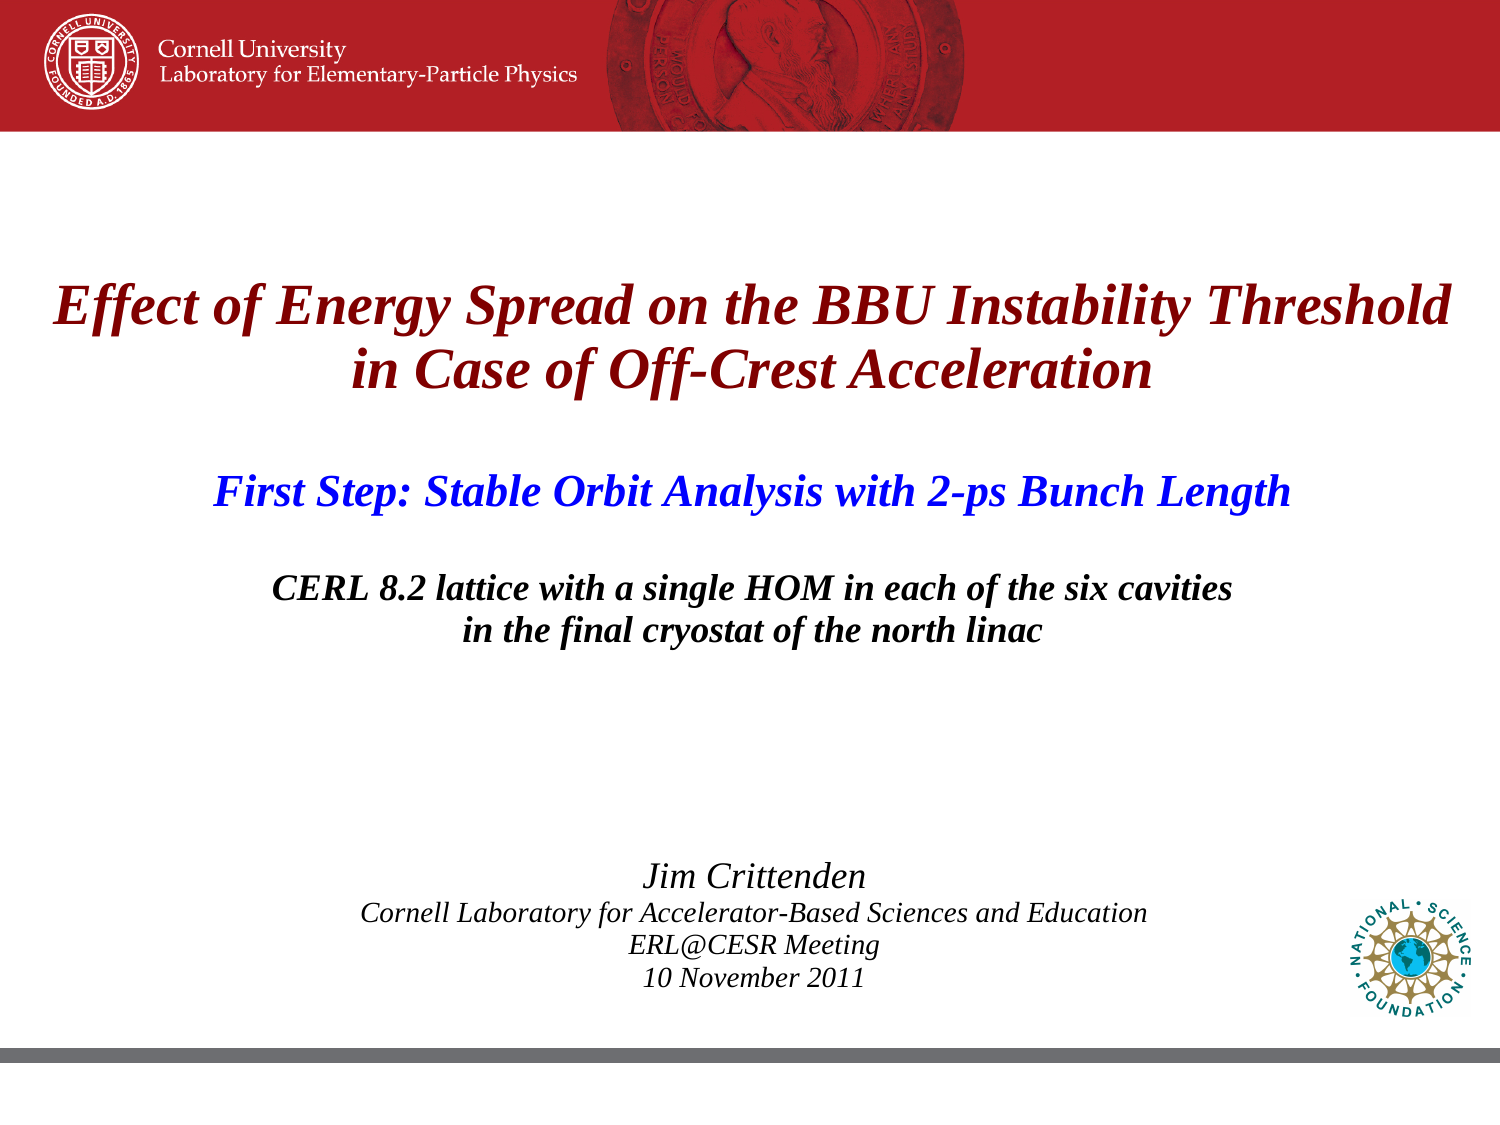

# Effect of Energy Spread on the BBU Instability Threshold in Case of Off-Crest Acceleration First Step: Stable Orbit Analysis with 2-ps Bunch Length CERL 8.2 lattice with a single HOM in each of the six cavities in the final cryostat of the north linac
Jim Crittenden
Cornell Laboratory for Accelerator-Based Sciences and Education
ERL@CESR Meeting
10 November 2011